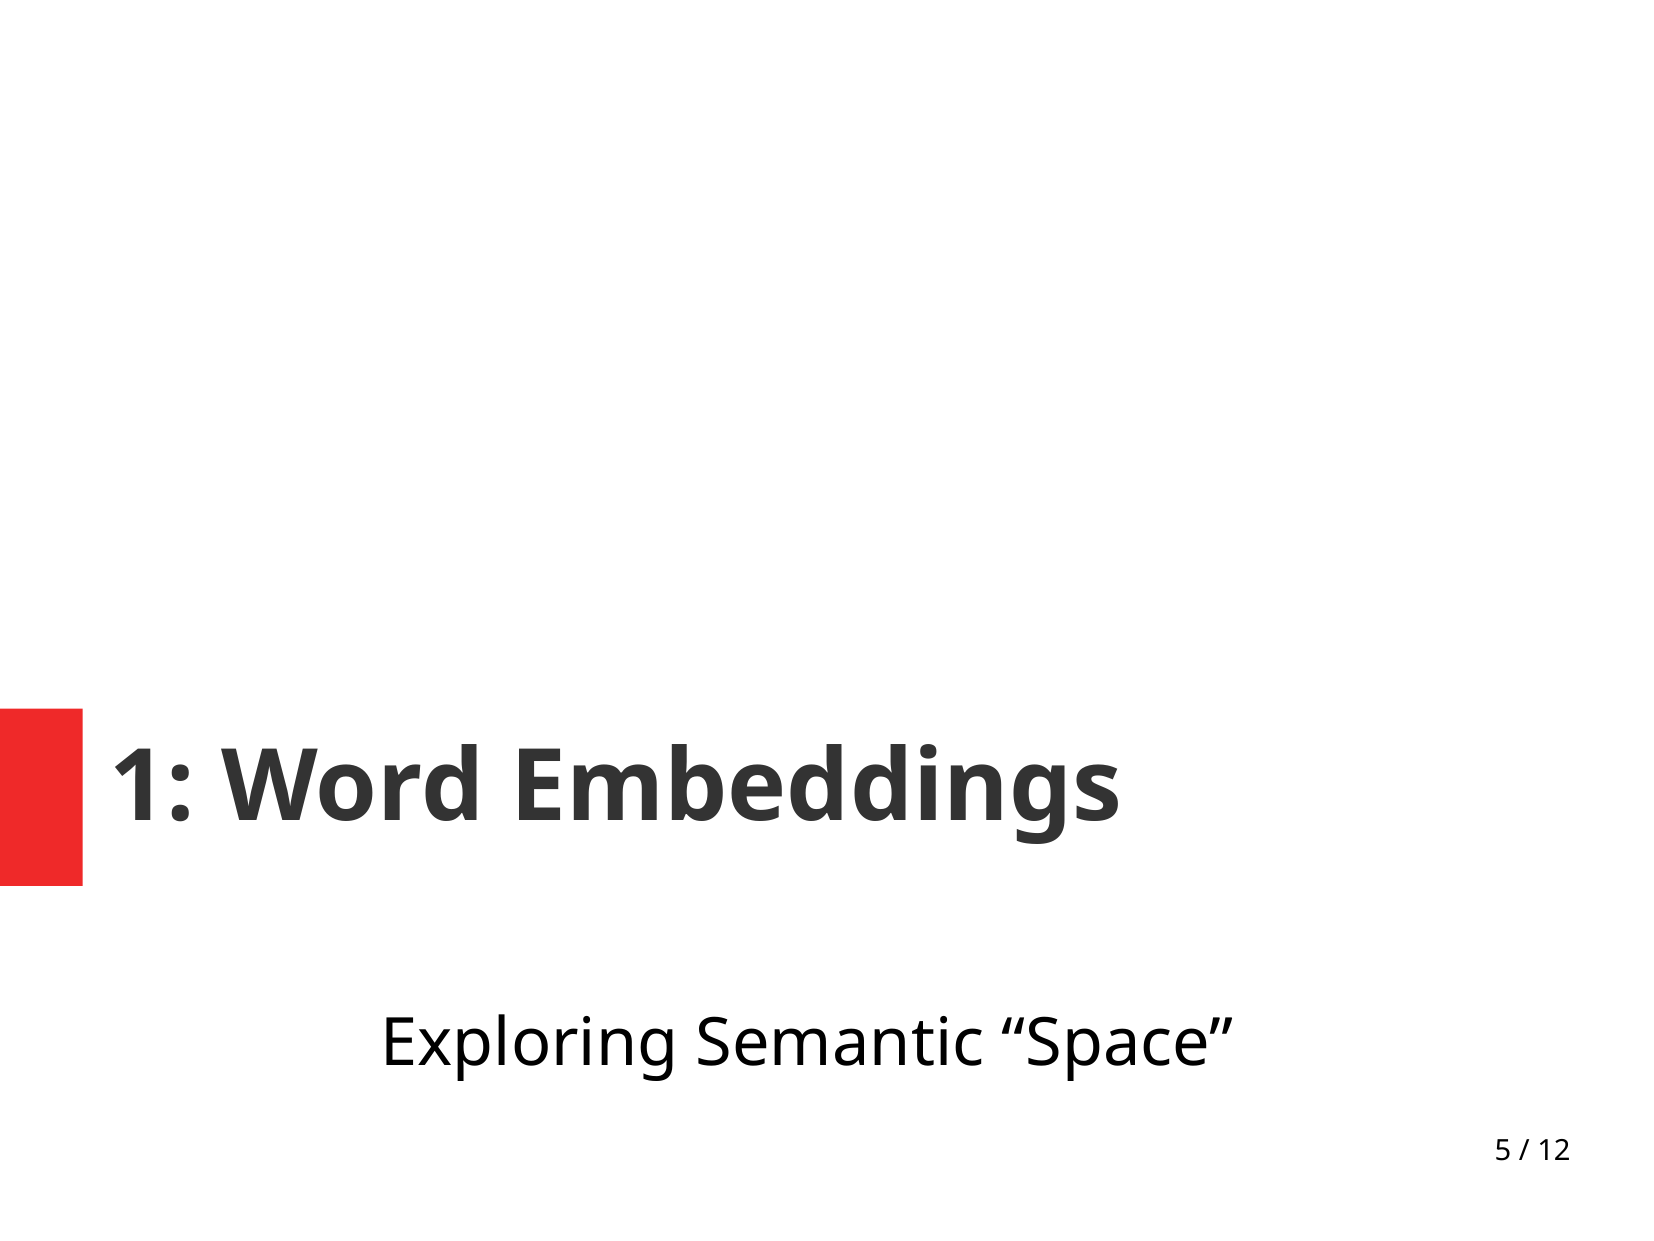

# 1: Word Embeddings
Exploring Semantic “Space”
5